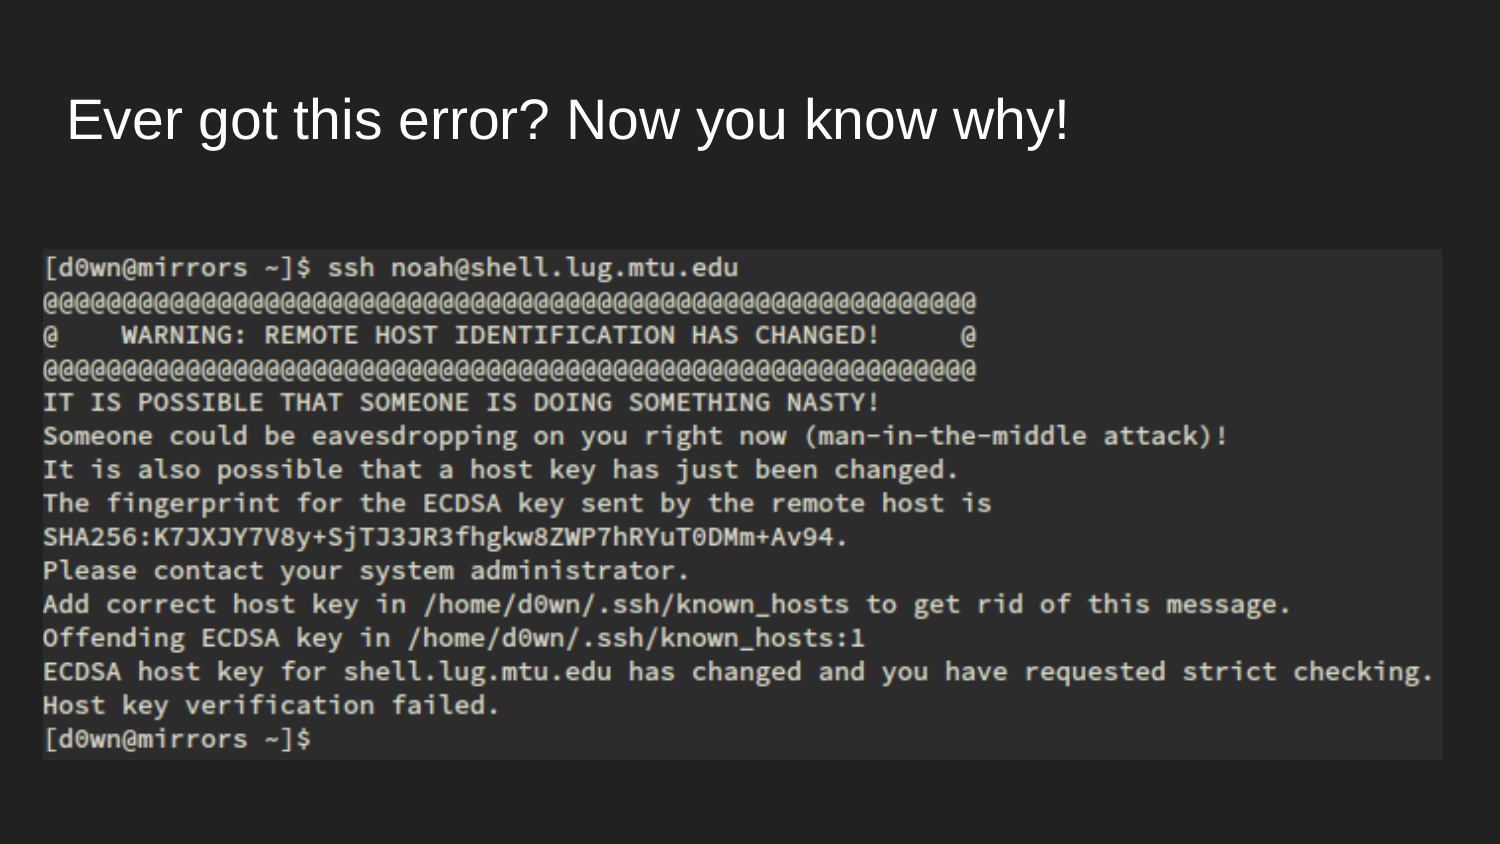

# Ever got this error? Now you know why!